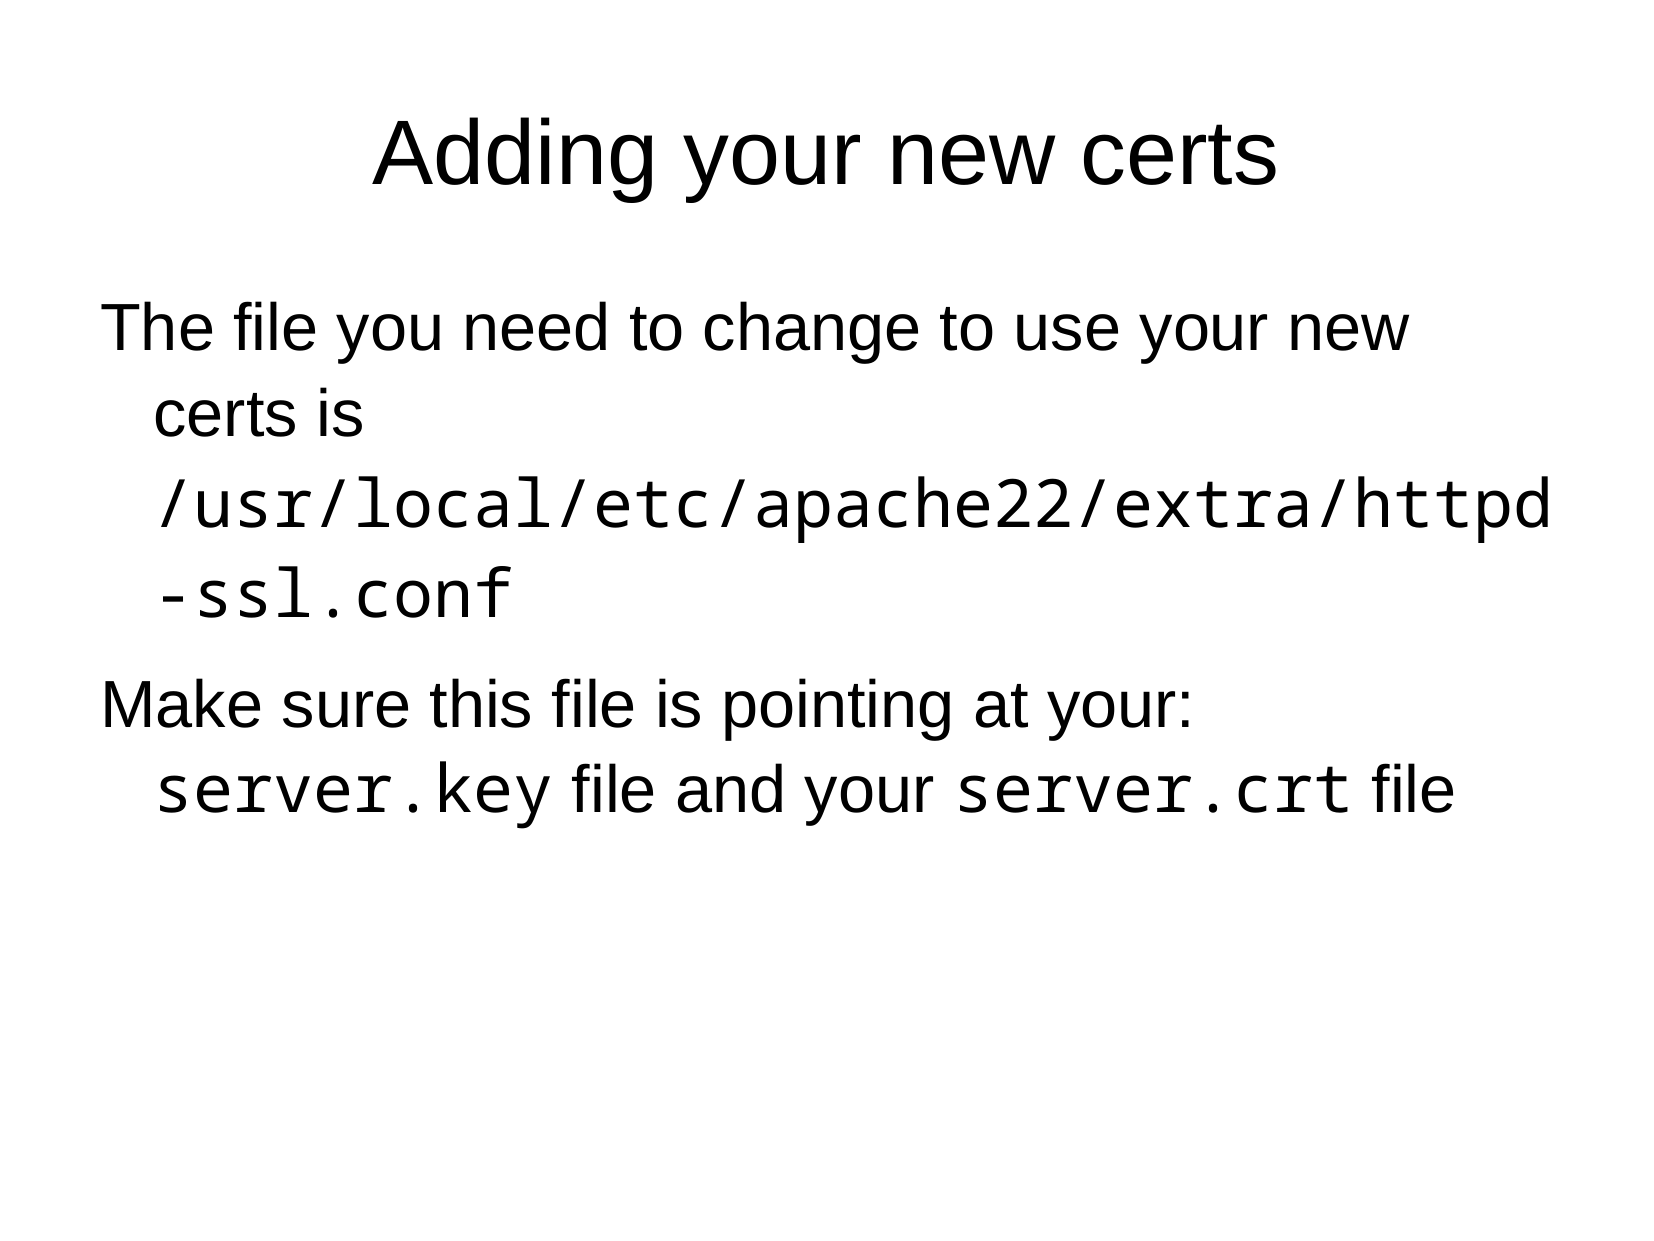

# Adding your new certs
The file you need to change to use your new certs is /usr/local/etc/apache22/extra/httpd-ssl.conf
Make sure this file is pointing at your: server.key file and your server.crt file